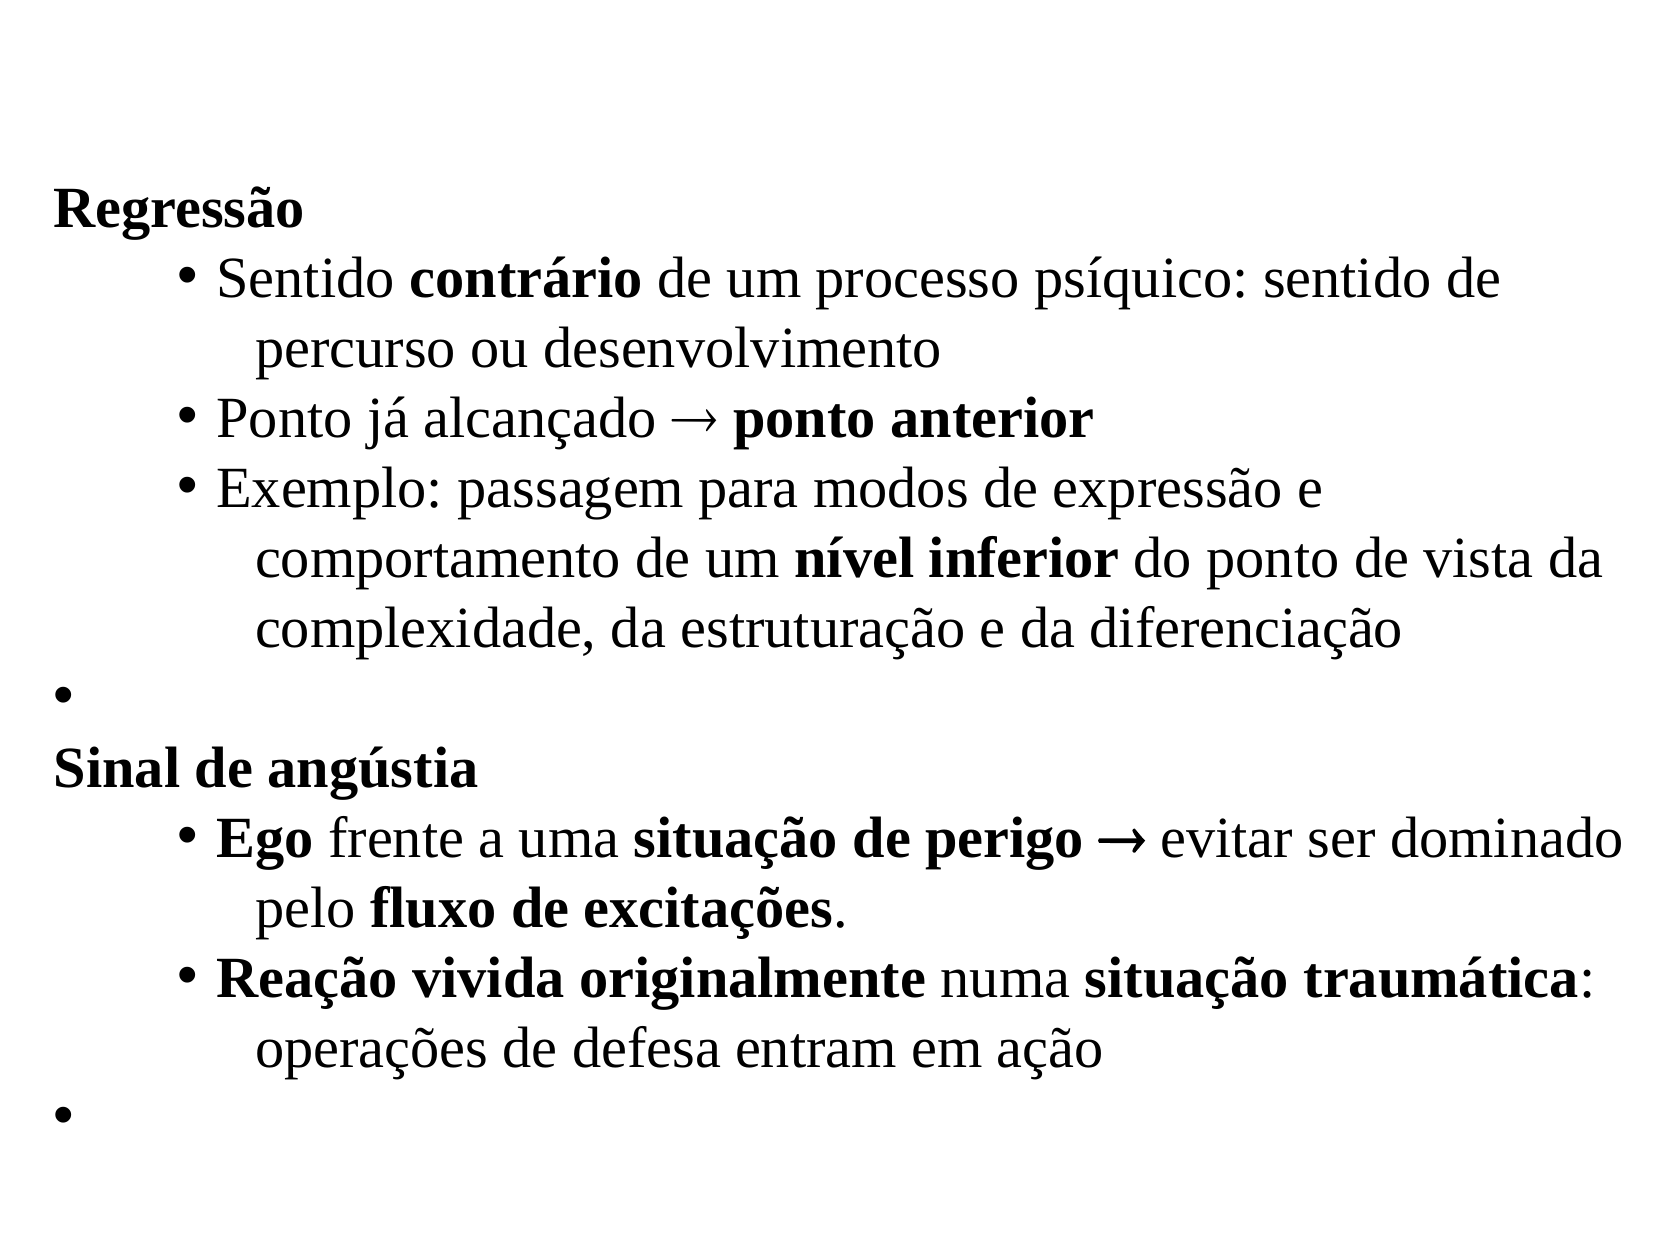

Regressão
Sentido contrário de um processo psíquico: sentido de percurso ou desenvolvimento
Ponto já alcançado  ponto anterior
Exemplo: passagem para modos de expressão e comportamento de um nível inferior do ponto de vista da complexidade, da estruturação e da diferenciação
Sinal de angústia
Ego frente a uma situação de perigo  evitar ser dominado pelo fluxo de excitações.
Reação vivida originalmente numa situação traumática: operações de defesa entram em ação